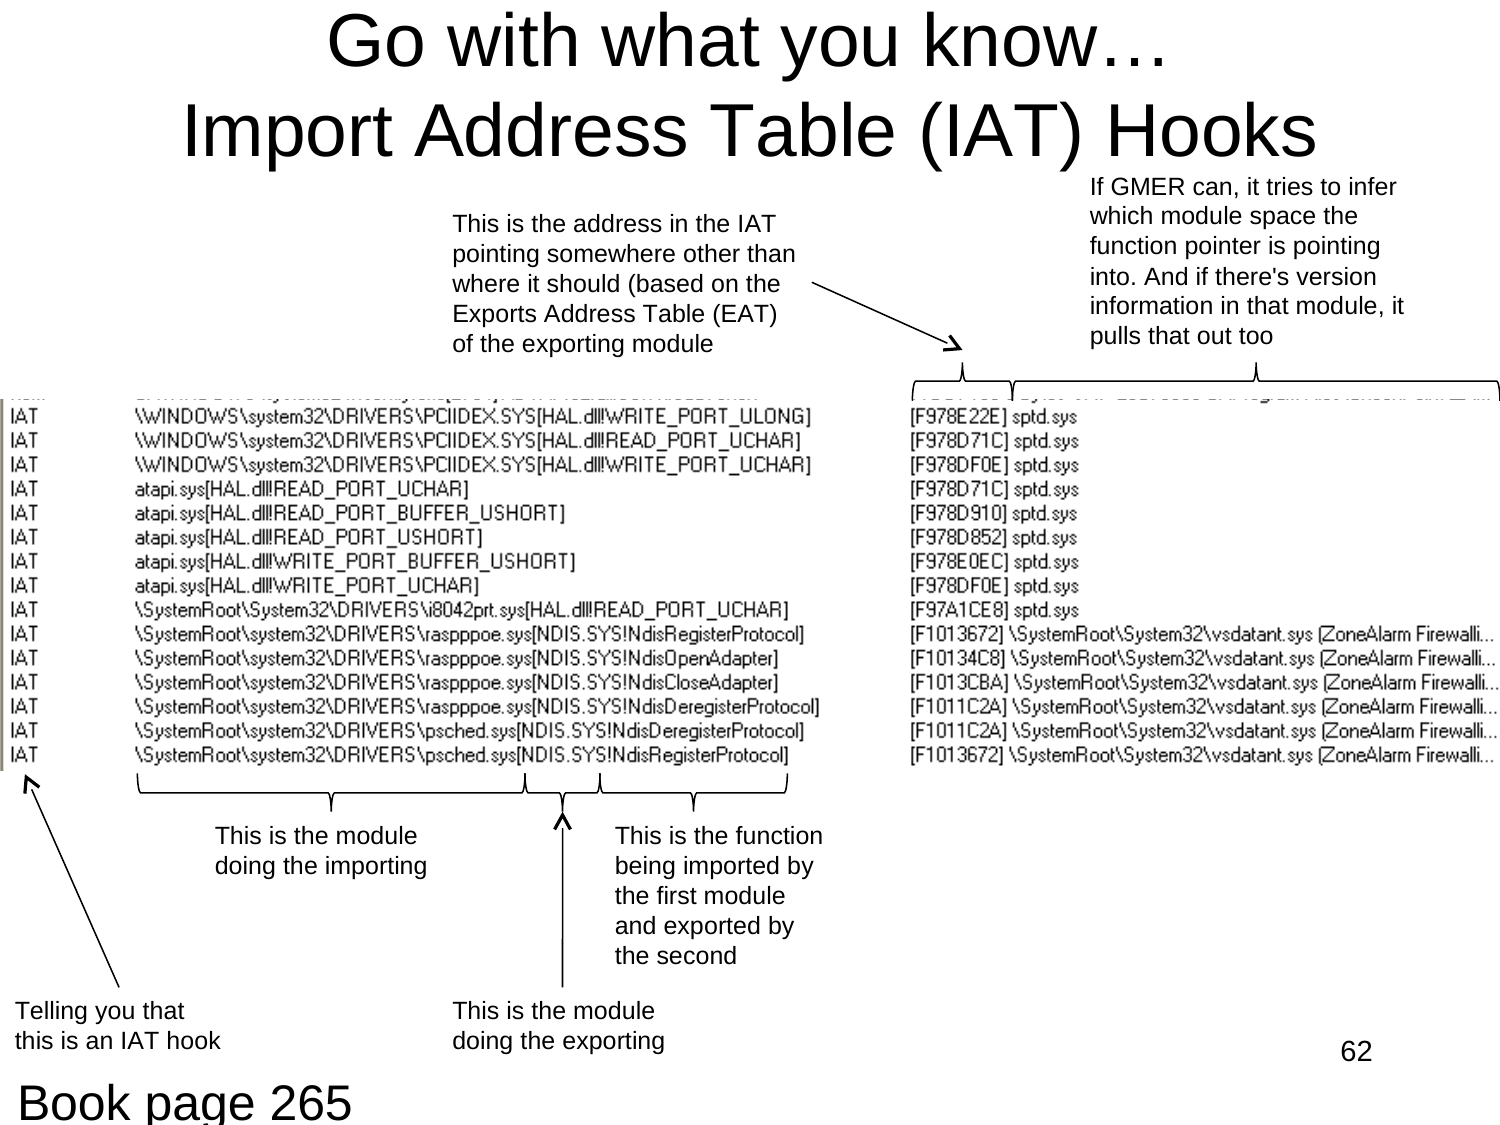

# Go with what you know… Import Address Table (IAT) Hooks
If GMER can, it tries to infer which module space the function pointer is pointing into. And if there's version information in that module, it pulls that out too
This is the address in the IAT pointing somewhere other than where it should (based on the Exports Address Table (EAT) of the exporting module
This is the module
doing the importing
This is the function
being imported by the first module and exported by the second
Telling you that this is an IAT hook
This is the module
doing the exporting
Book page 265